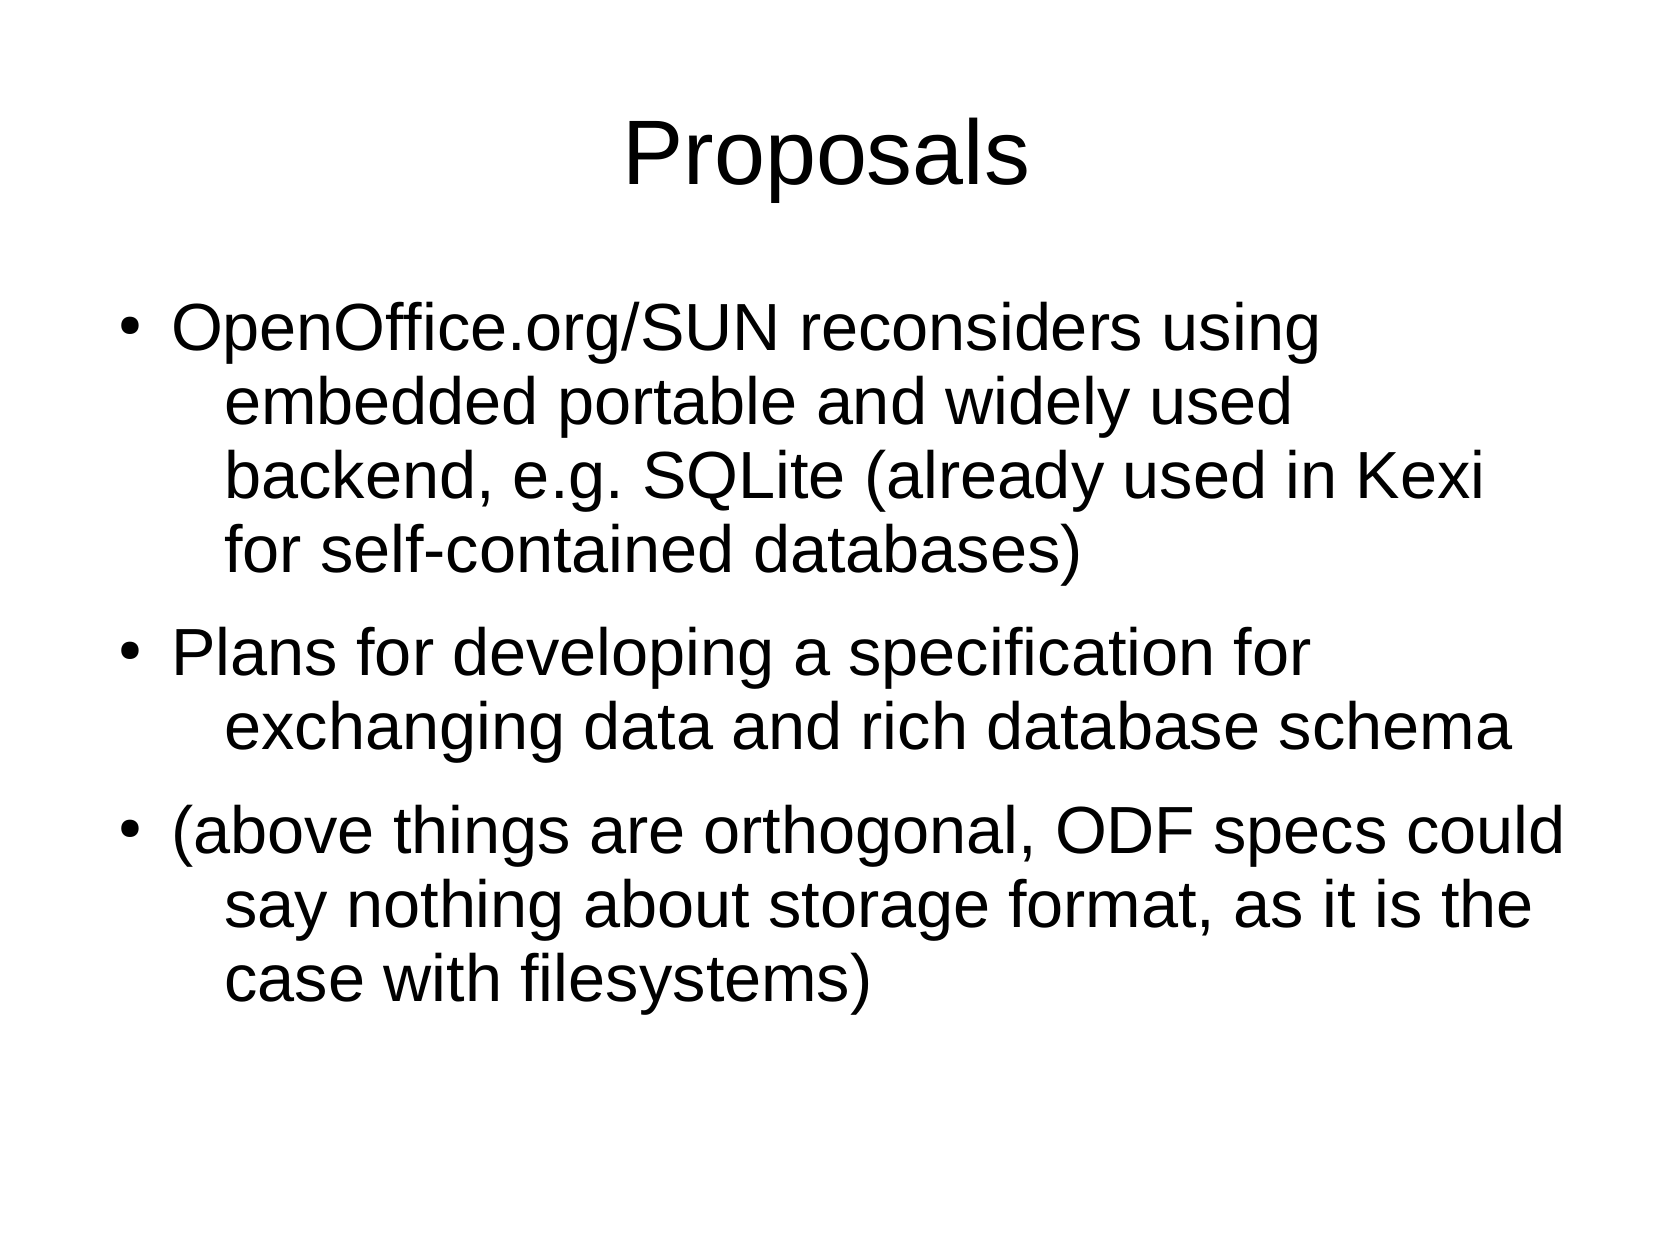

# Proposals
OpenOffice.org/SUN reconsiders using embedded portable and widely used backend, e.g. SQLite (already used in Kexi for self-contained databases)
Plans for developing a specification for exchanging data and rich database schema
(above things are orthogonal, ODF specs could say nothing about storage format, as it is the case with filesystems)